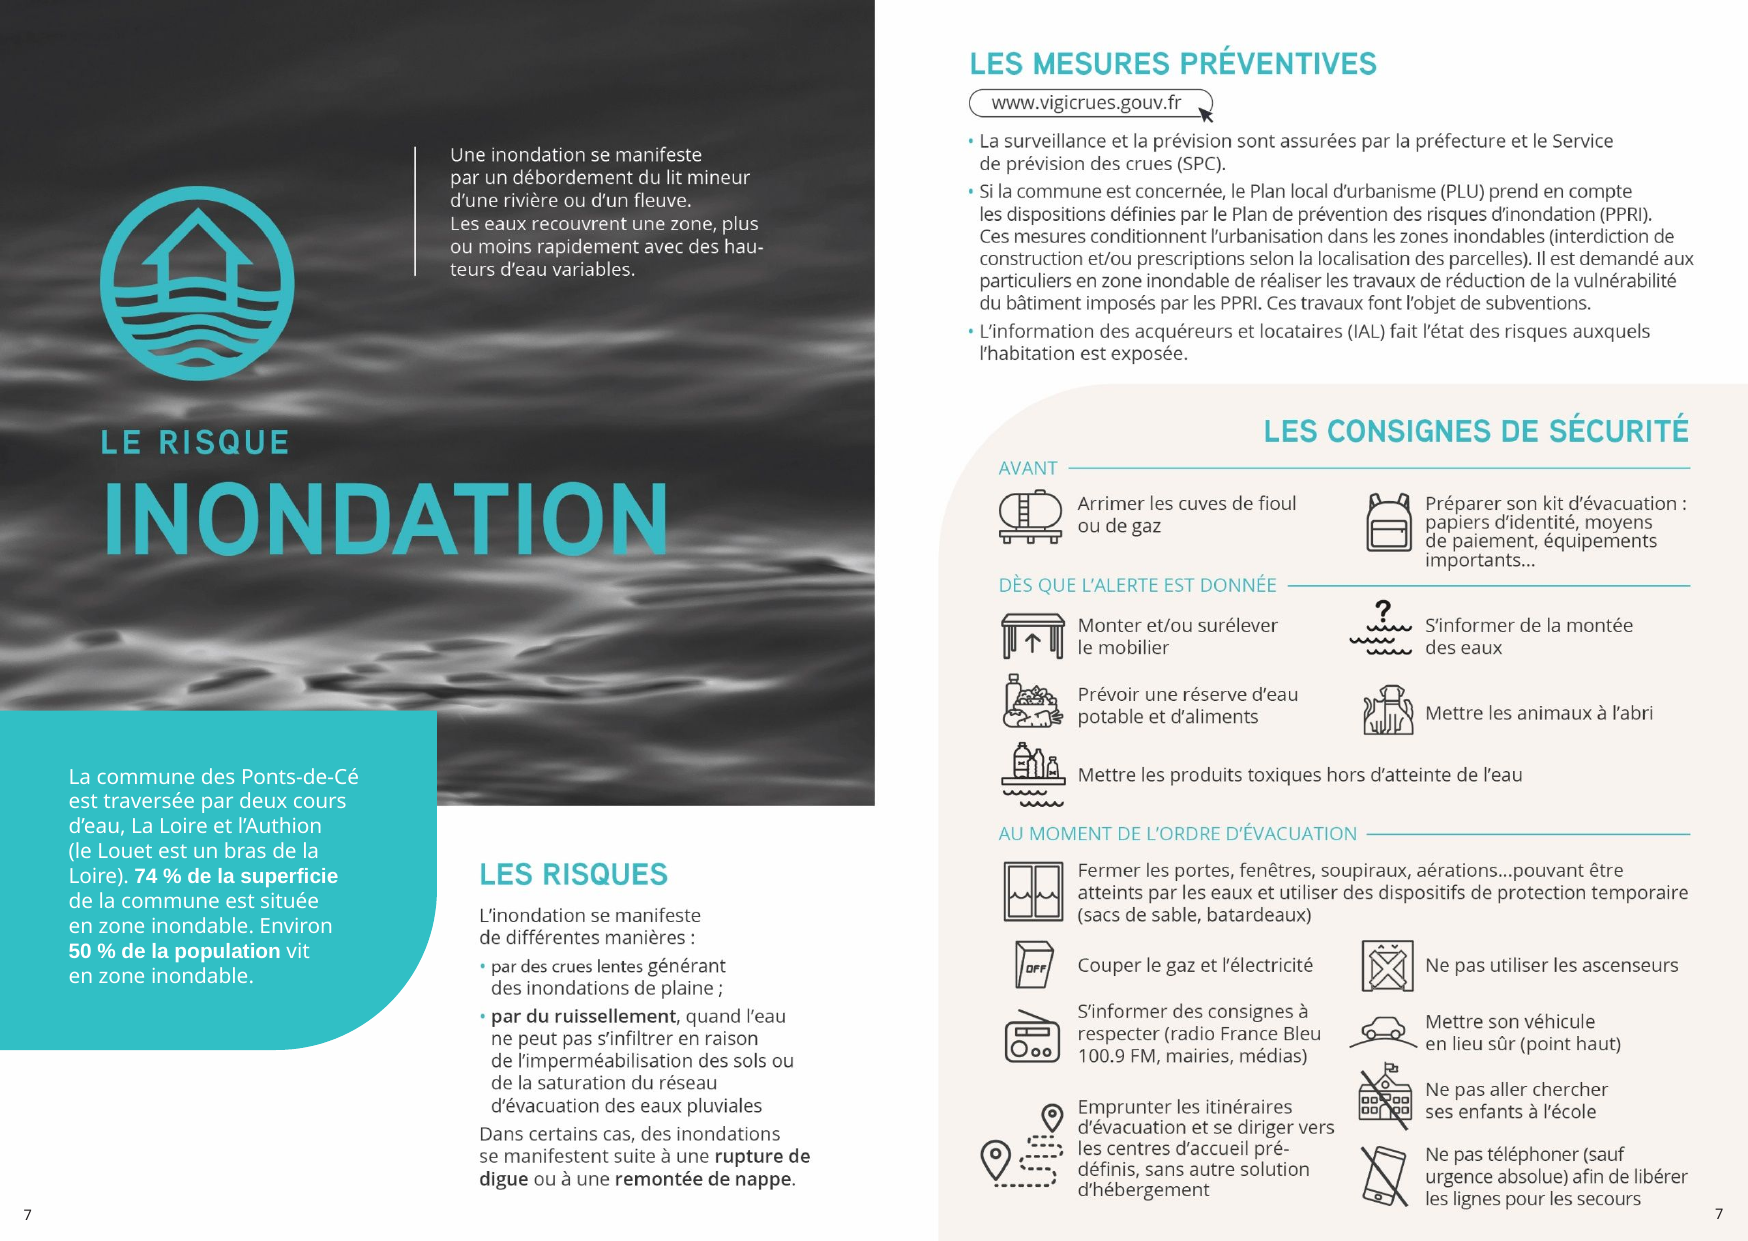

La commune des Ponts-de-Cé est traversée par deux cours d’eau, La Loire et l’Authion
(le Louet est un bras de la Loire). 74 % de la superficie de la commune est située
en zone inondable. Environ 50 % de la population vit
en zone inondable.